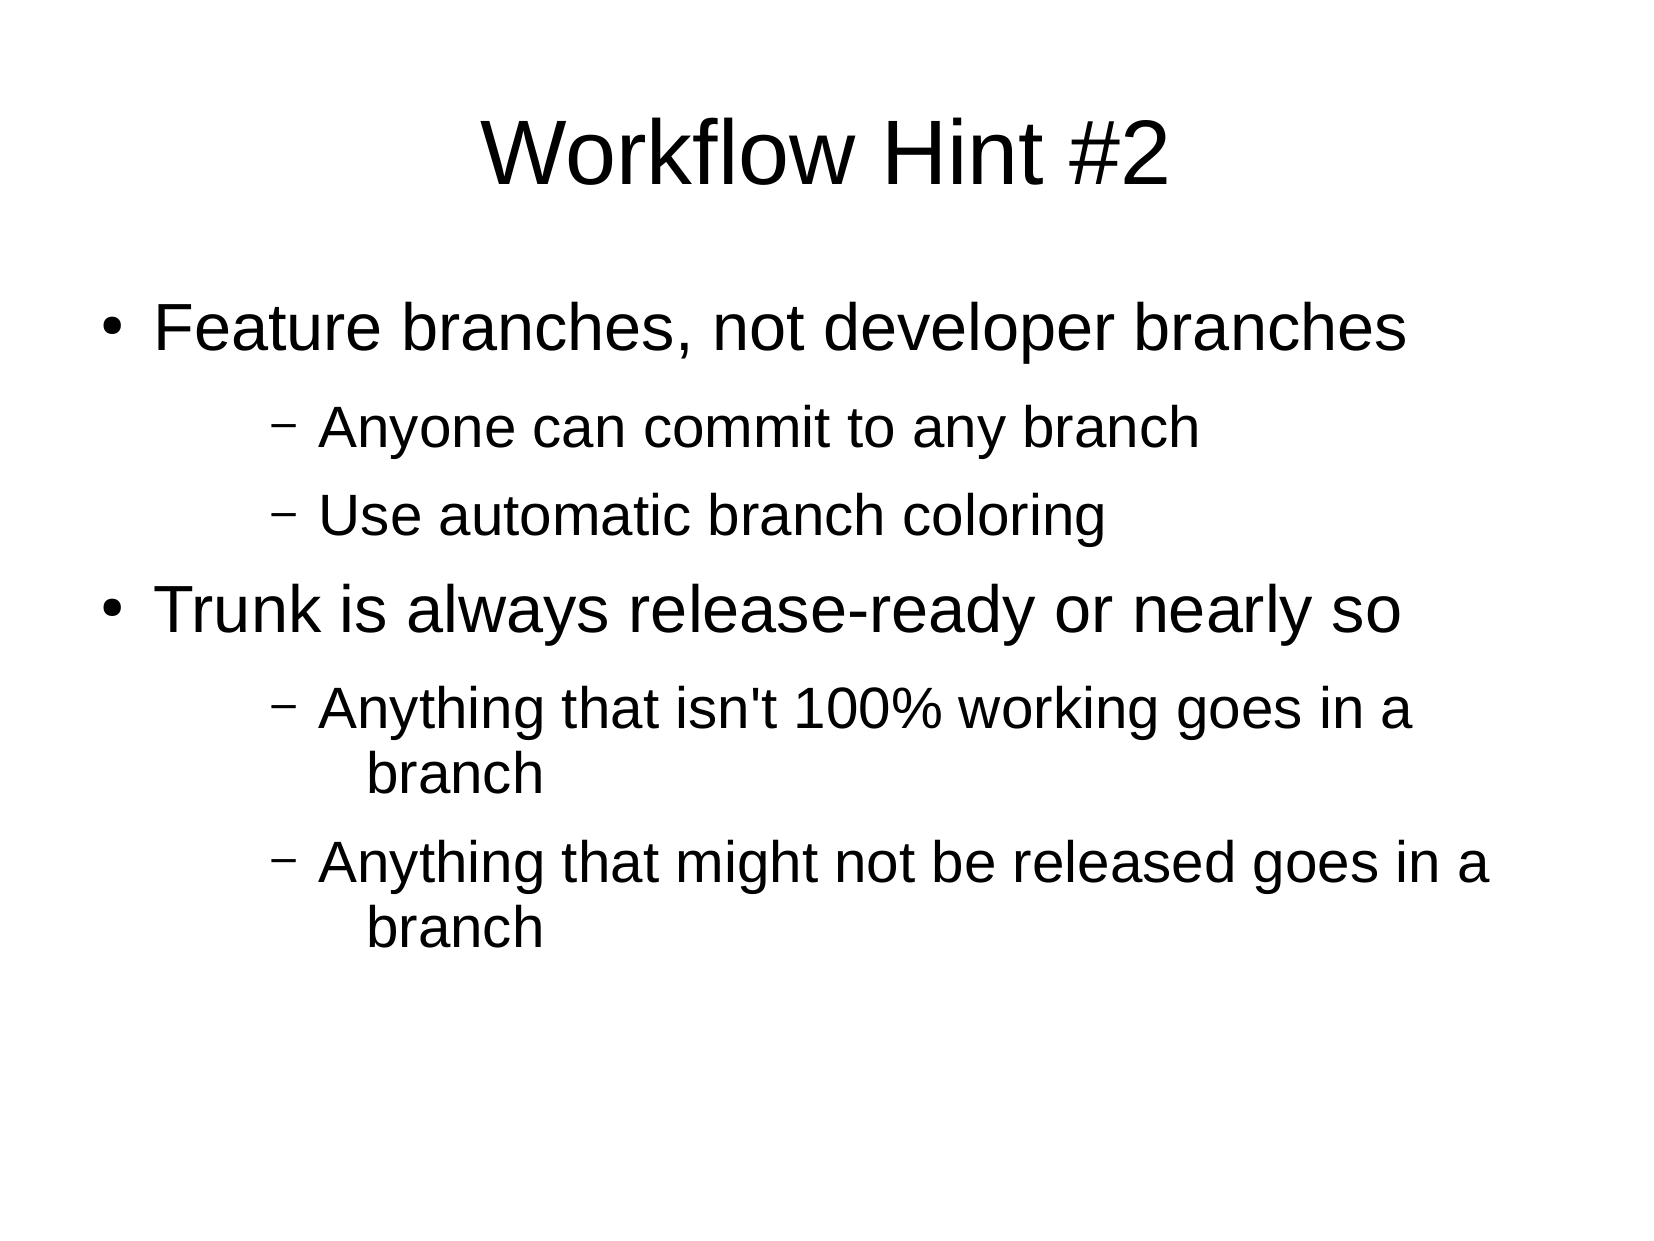

# Workflow Hint #2
Feature branches, not developer branches
Anyone can commit to any branch
Use automatic branch coloring
Trunk is always release-ready or nearly so
Anything that isn't 100% working goes in a branch
Anything that might not be released goes in a branch